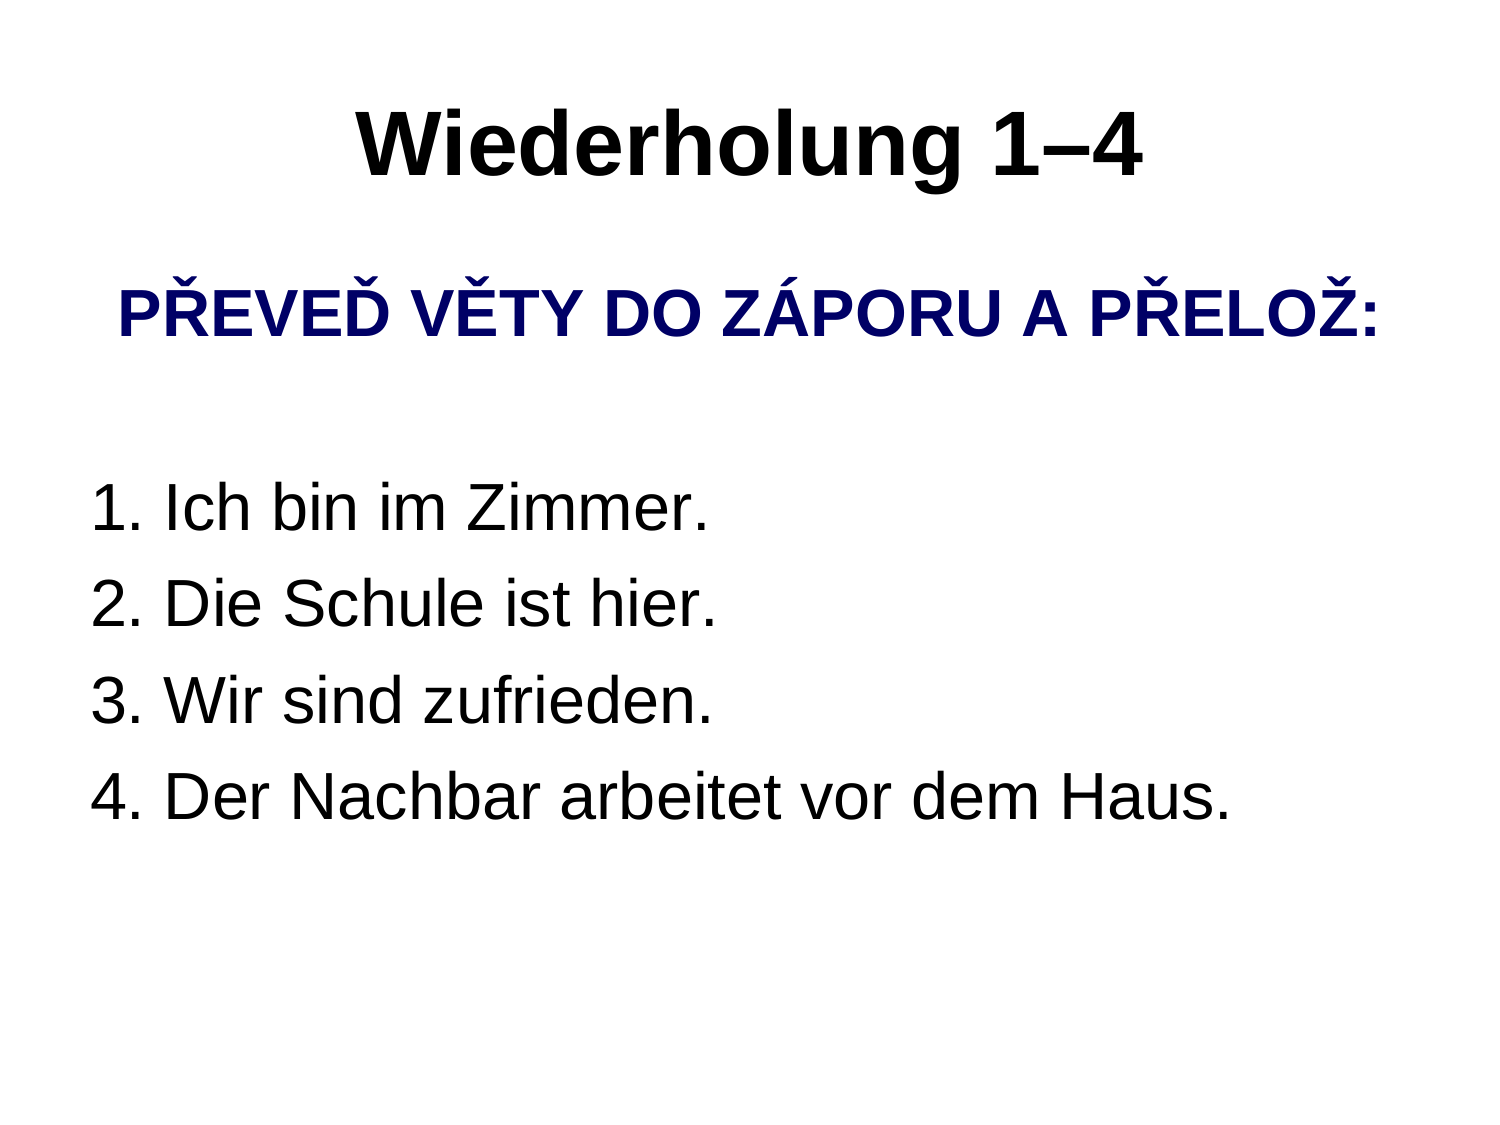

# Wiederholung 1–4
PŘEVEĎ VĚTY DO ZÁPORU A PŘELOŽ:
1. Ich bin im Zimmer.
2. Die Schule ist hier.
3. Wir sind zufrieden.
4. Der Nachbar arbeitet vor dem Haus.